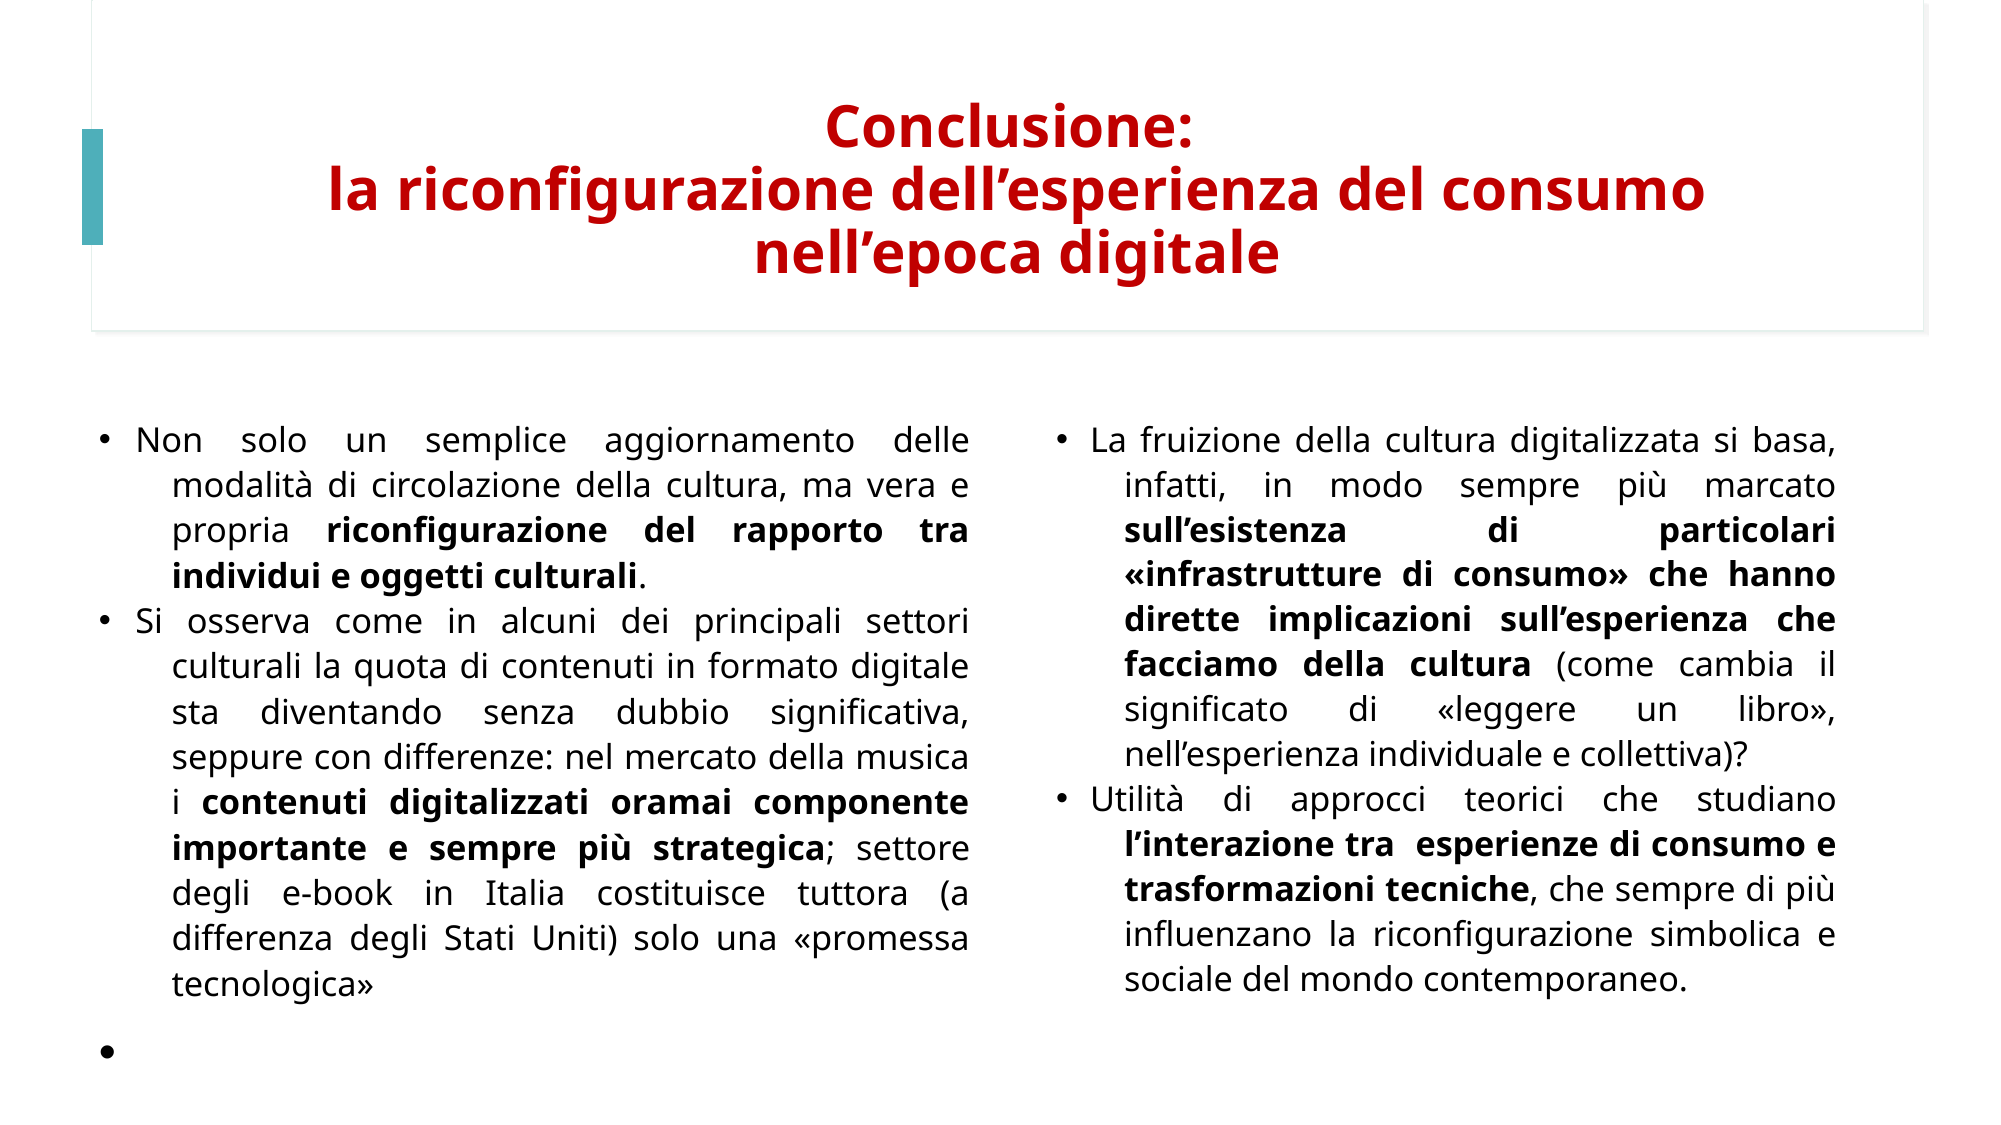

# Conclusione: la riconfigurazione dell’esperienza del consumo nell’epoca digitale
Non solo un semplice aggiornamento delle modalità di circolazione della cultura, ma vera e propria riconfigurazione del rapporto tra individui e oggetti culturali.
Si osserva come in alcuni dei principali settori culturali la quota di contenuti in formato digitale sta diventando senza dubbio significativa, seppure con differenze: nel mercato della musica i contenuti digitalizzati oramai componente importante e sempre più strategica; settore degli e-book in Italia costituisce tuttora (a differenza degli Stati Uniti) solo una «promessa tecnologica»
La fruizione della cultura digitalizzata si basa, infatti, in modo sempre più marcato sull’esistenza di particolari «infrastrutture di consumo» che hanno dirette implicazioni sull’esperienza che facciamo della cultura (come cambia il significato di «leggere un libro», nell’esperienza individuale e collettiva)?
Utilità di approcci teorici che studiano l’interazione tra esperienze di consumo e trasformazioni tecniche, che sempre di più influenzano la riconfigurazione simbolica e sociale del mondo contemporaneo.